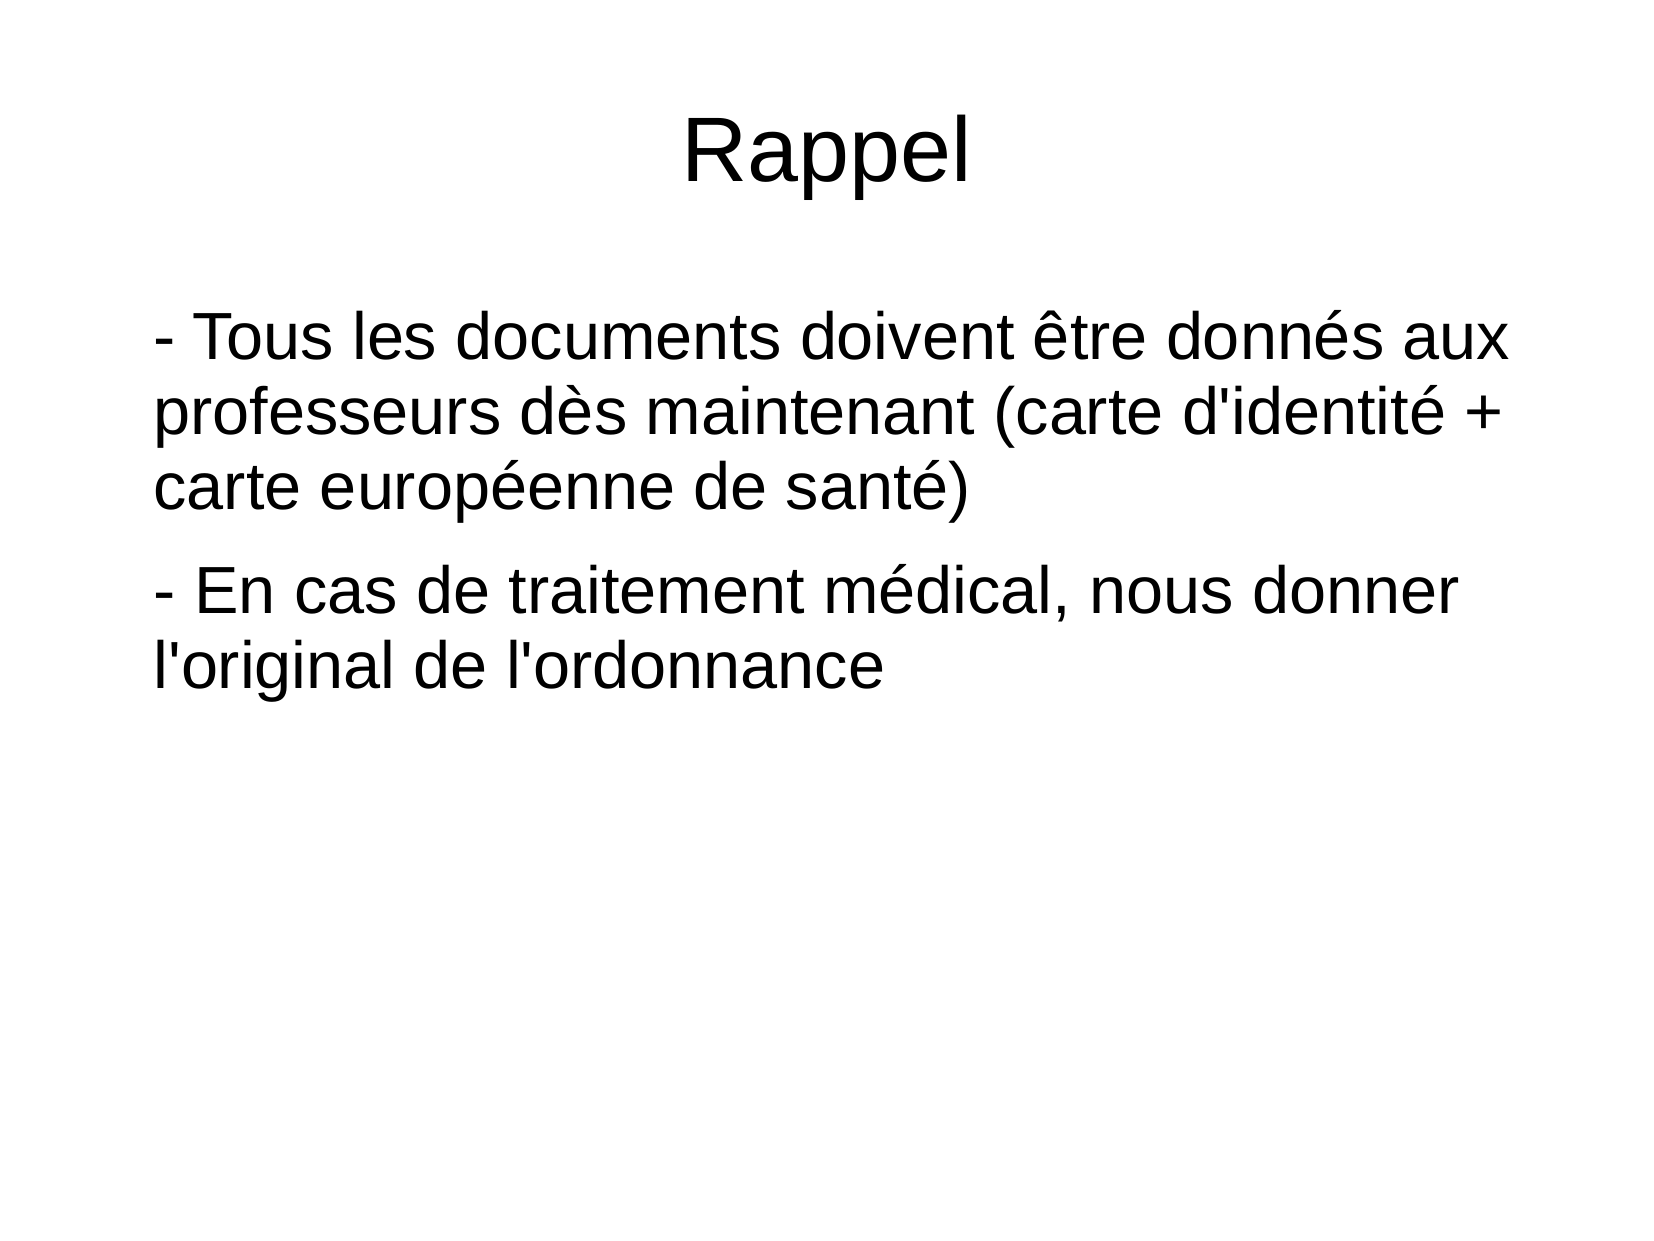

# Rappel
- Tous les documents doivent être donnés aux professeurs dès maintenant (carte d'identité + carte européenne de santé)
- En cas de traitement médical, nous donner l'original de l'ordonnance